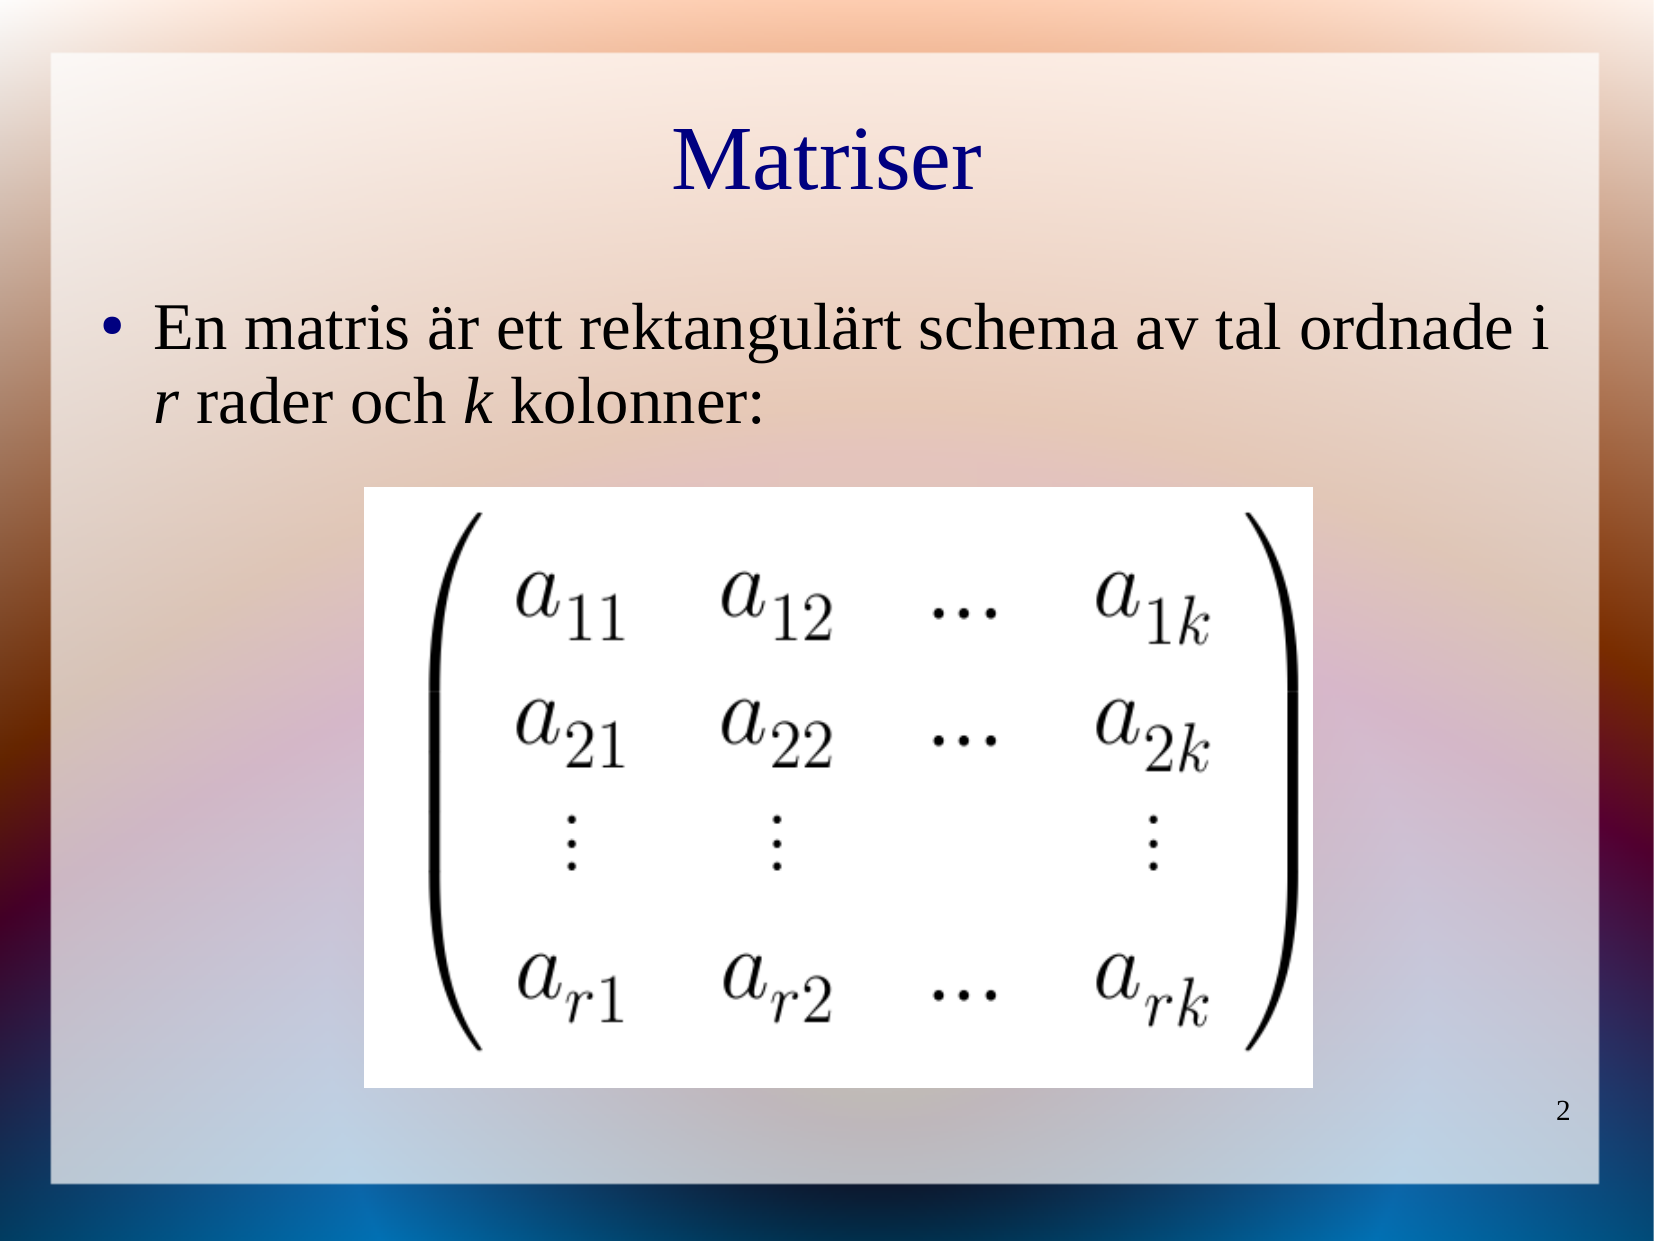

# Matriser
En matris är ett rektangulärt schema av tal ordnade i r rader och k kolonner:
2